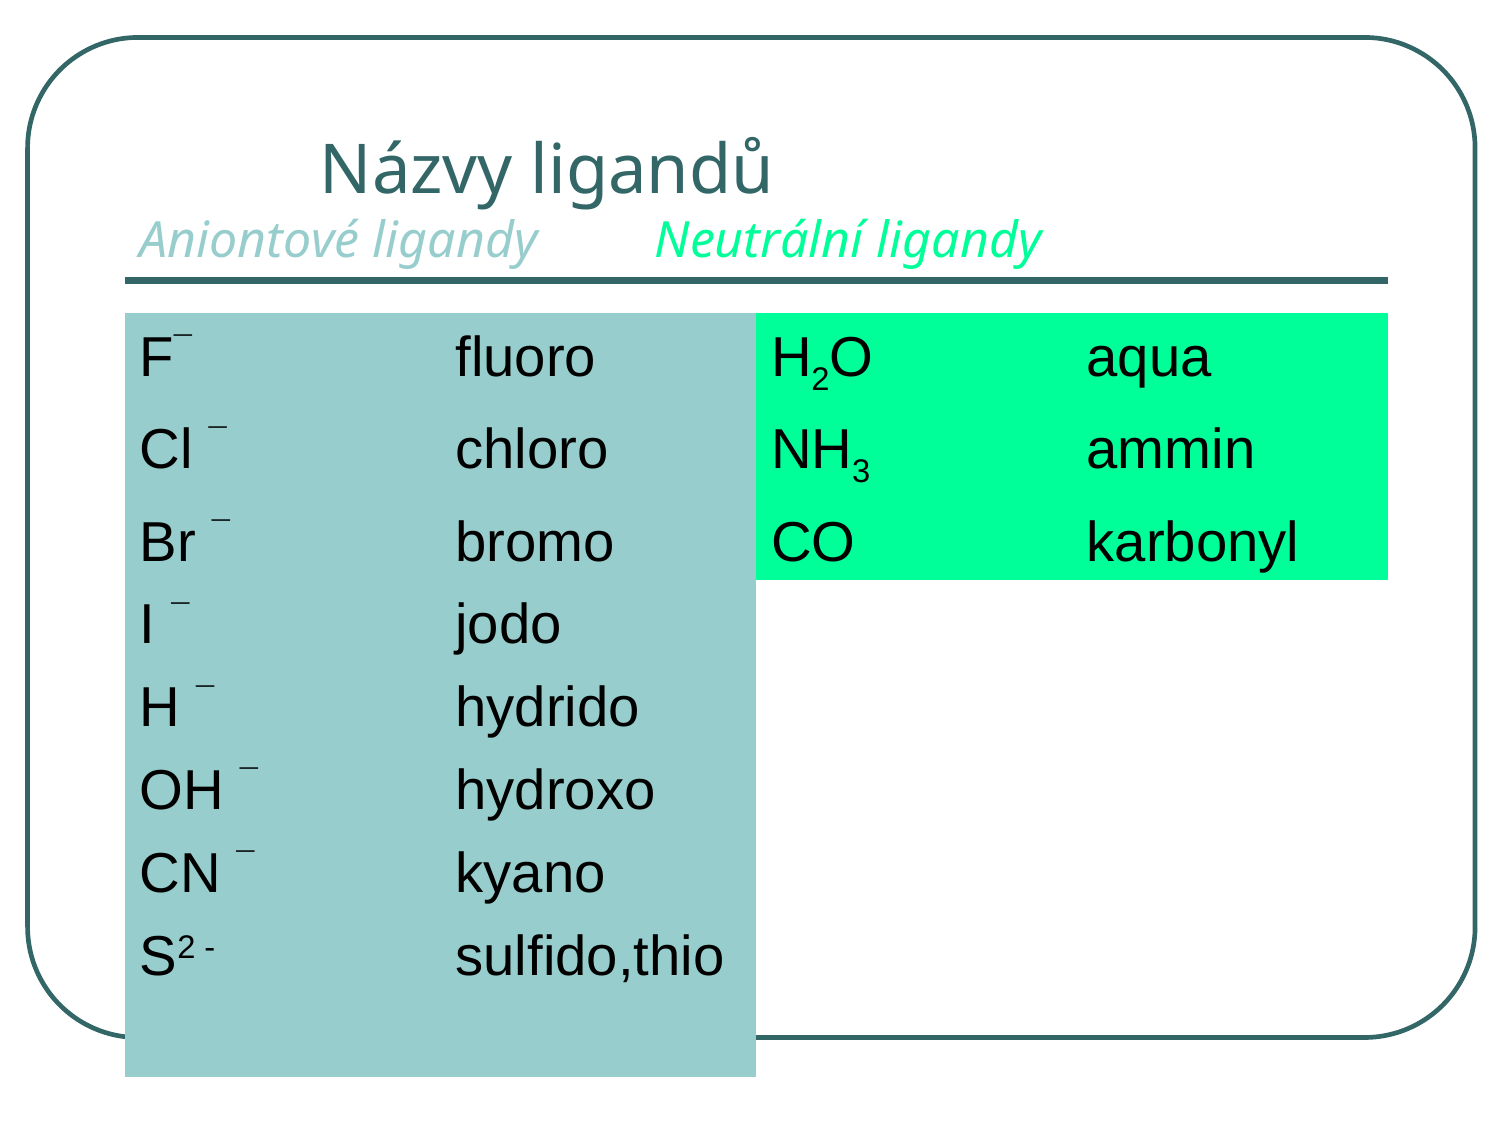

# Názvy ligandů Aniontové ligandy Neutrální ligandy
| F¯ | fluoro | H2O | aqua |
| --- | --- | --- | --- |
| Cl ¯ | chloro | NH3 | ammin |
| Br ¯ | bromo | CO | karbonyl |
| I ¯ | jodo | | |
| H ¯ | hydrido | | |
| OH ¯ | hydroxo | | |
| CN ¯ | kyano | | |
| S2 - | sulfido,thio | | |
| | | | |